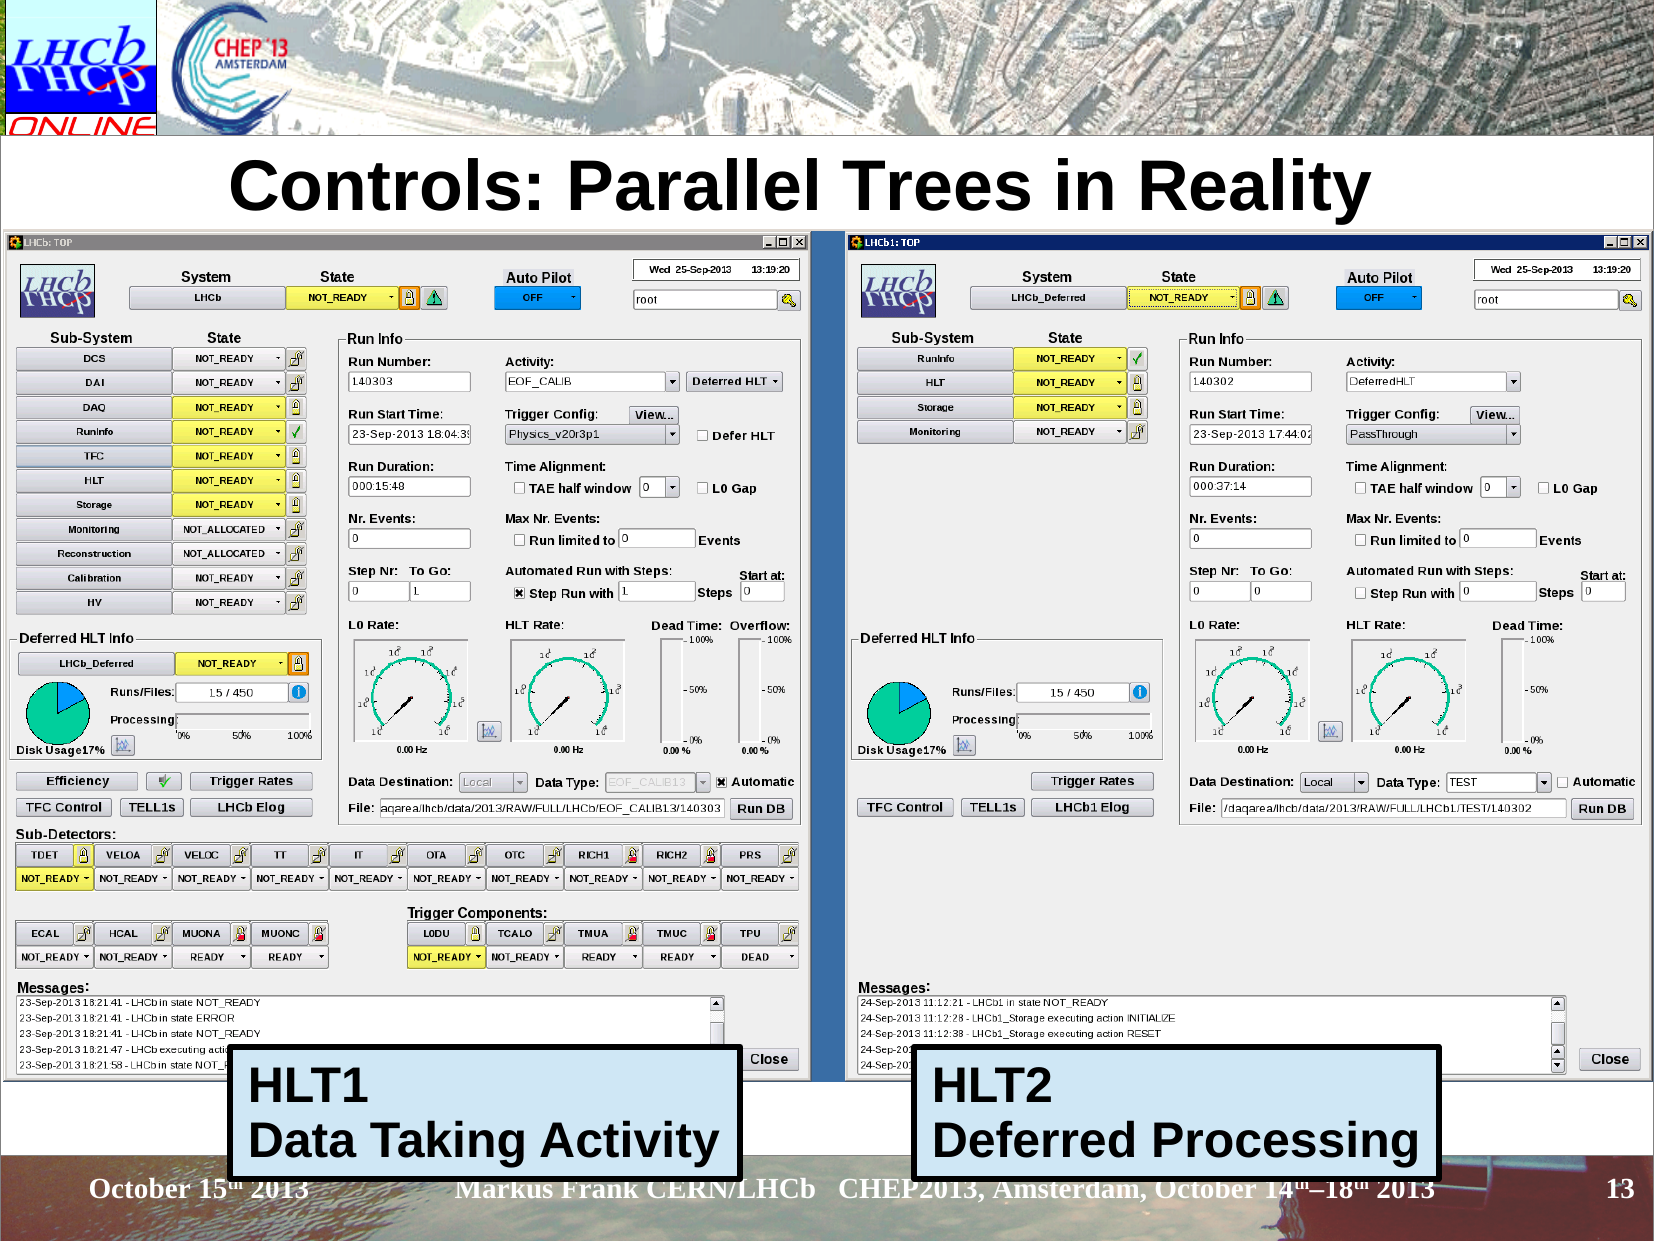

# Controls: Parallel Trees in Reality
HLT1
Data Taking Activity
HLT2
Deferred Processing
13